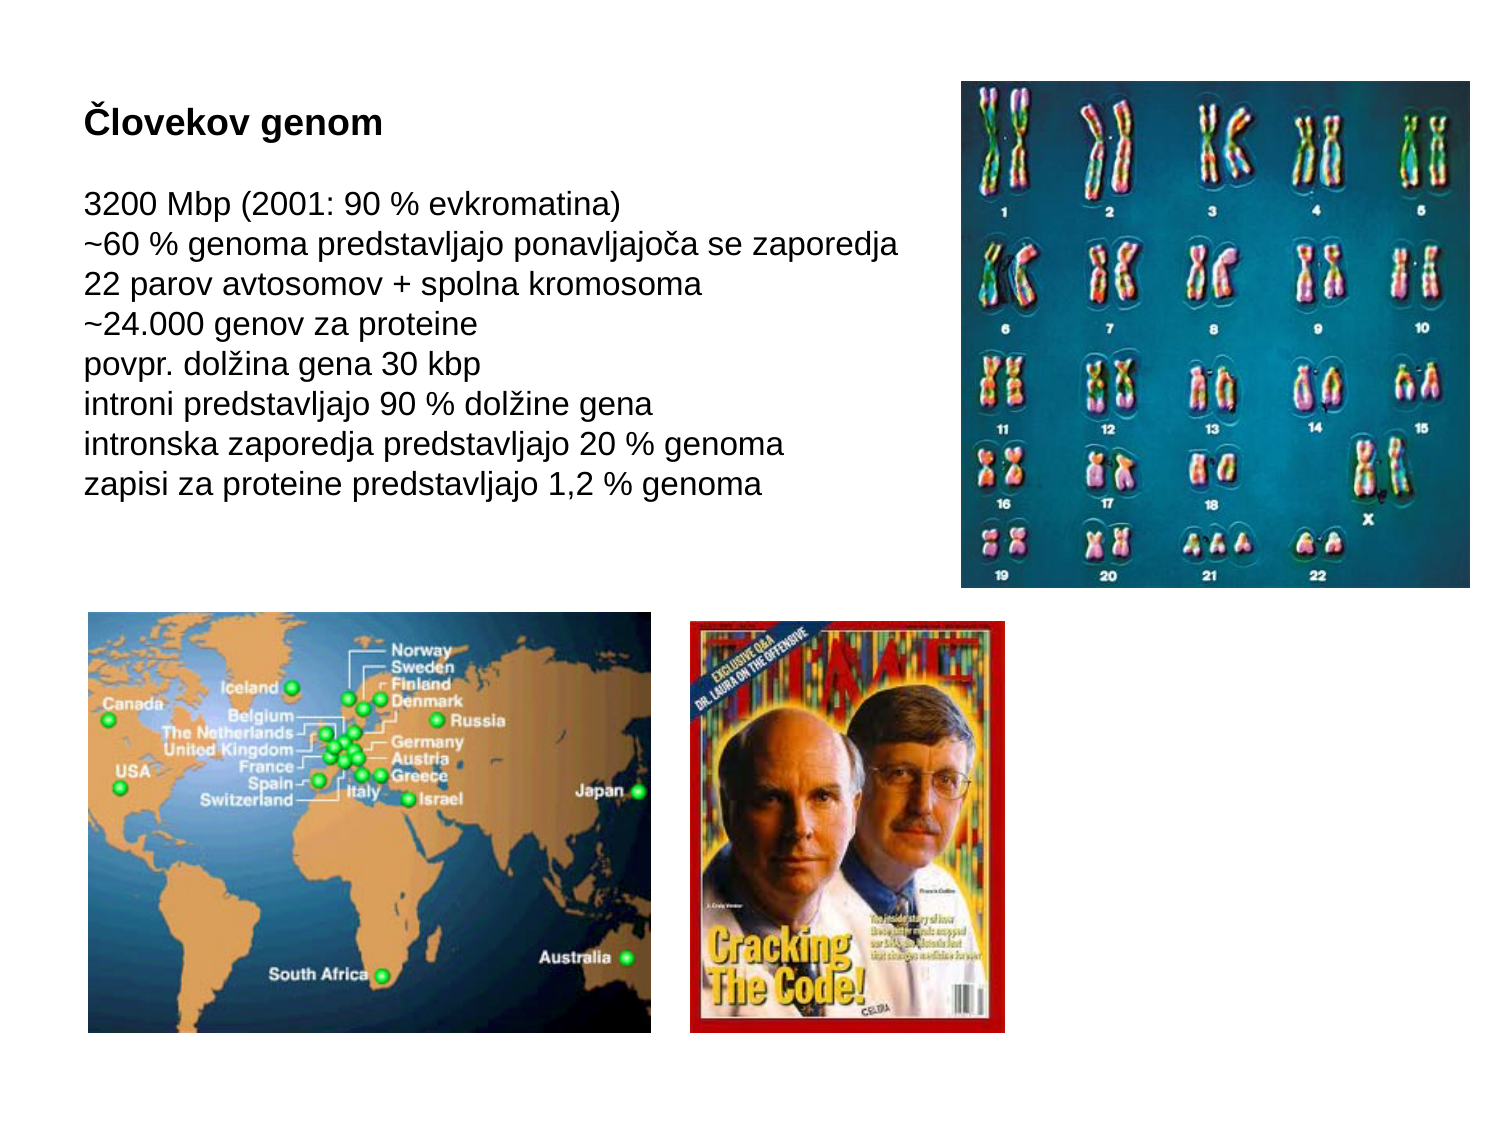

Človekov genom
3200 Mbp (2001: 90 % evkromatina)
~60 % genoma predstavljajo ponavljajoča se zaporedja
22 parov avtosomov + spolna kromosoma
~24.000 genov za proteine
povpr. dolžina gena 30 kbp
introni predstavljajo 90 % dolžine gena
intronska zaporedja predstavljajo 20 % genoma
zapisi za proteine predstavljajo 1,2 % genoma